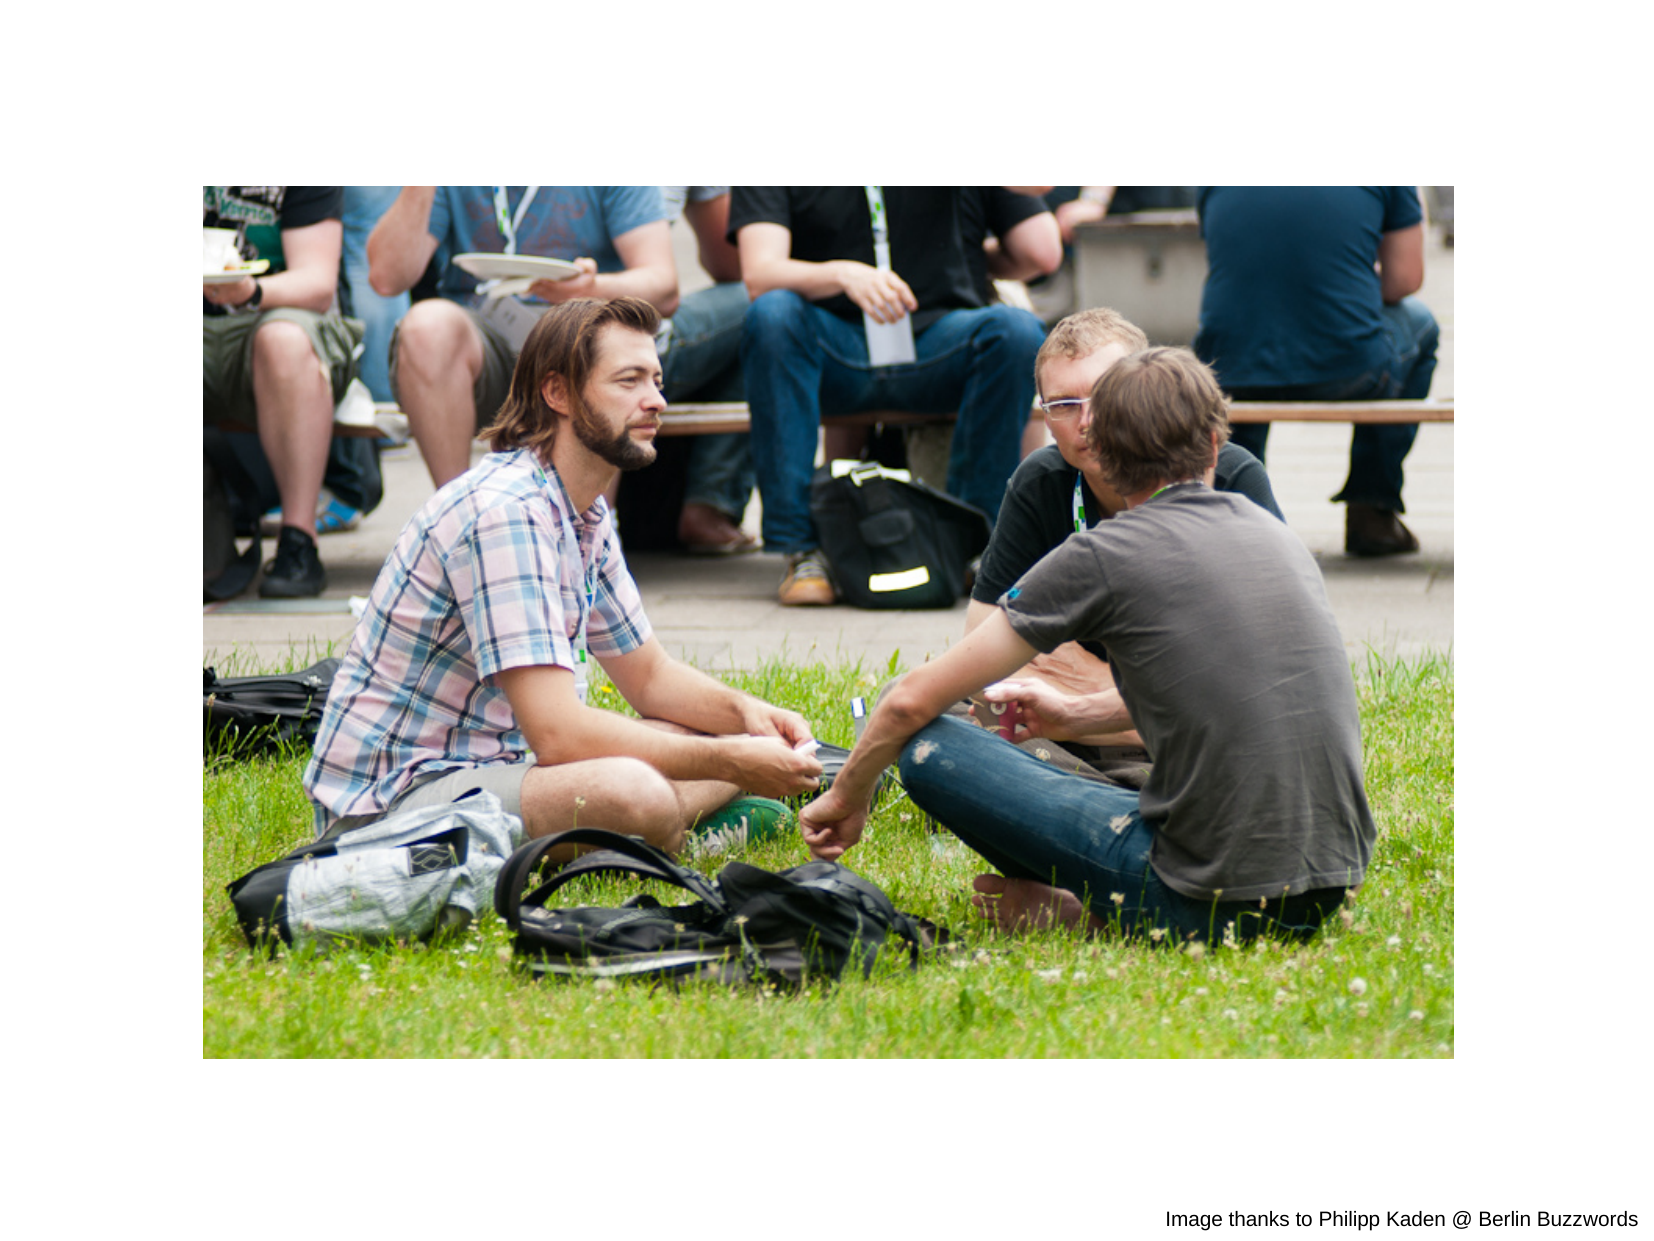

Image thanks to Philipp Kaden @ Berlin Buzzwords